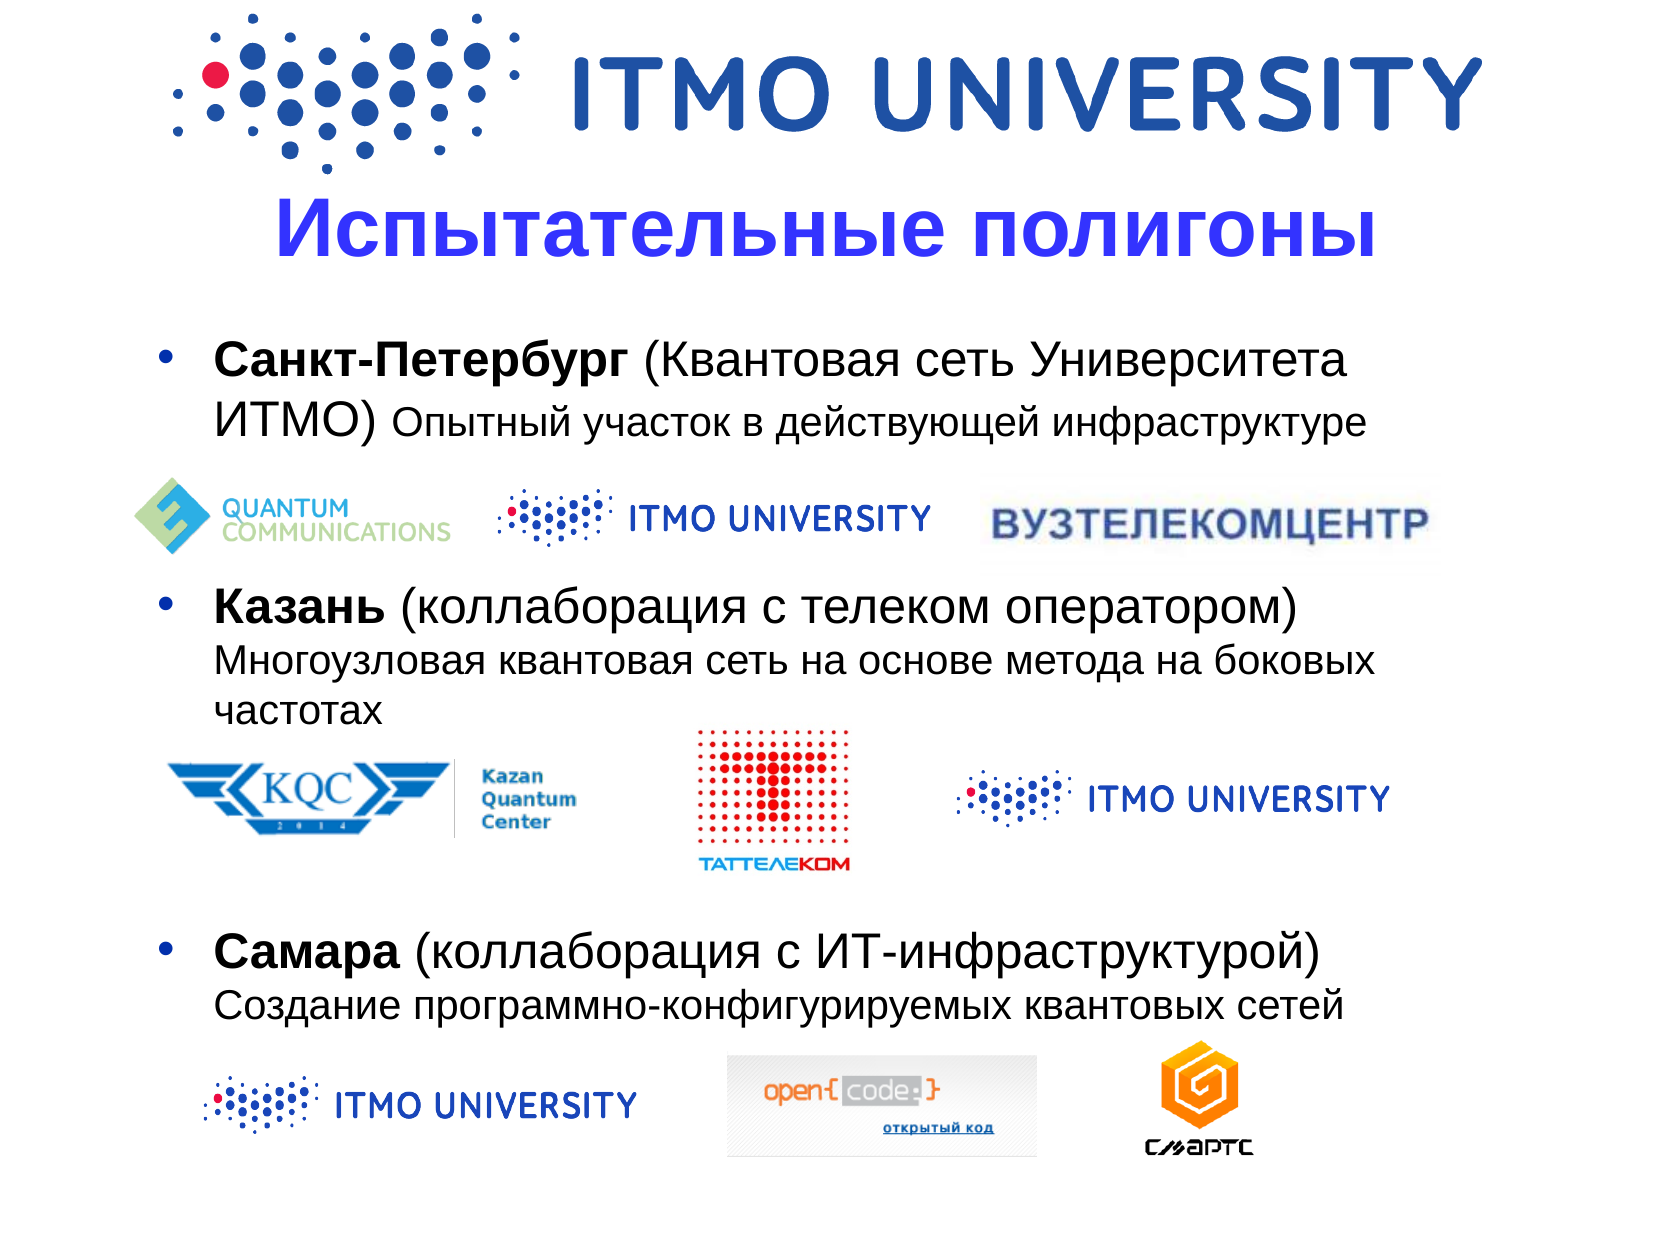

# Испытательные полигоны
Санкт-Петербург (Квантовая сеть Университета ИТМО) Опытный участок в действующей инфраструктуре
Казань (коллаборация с телеком оператором) Многоузловая квантовая сеть на основе метода на боковых частотах
Самара (коллаборация с ИТ-инфраструктурой) Создание программно-конфигурируемых квантовых сетей